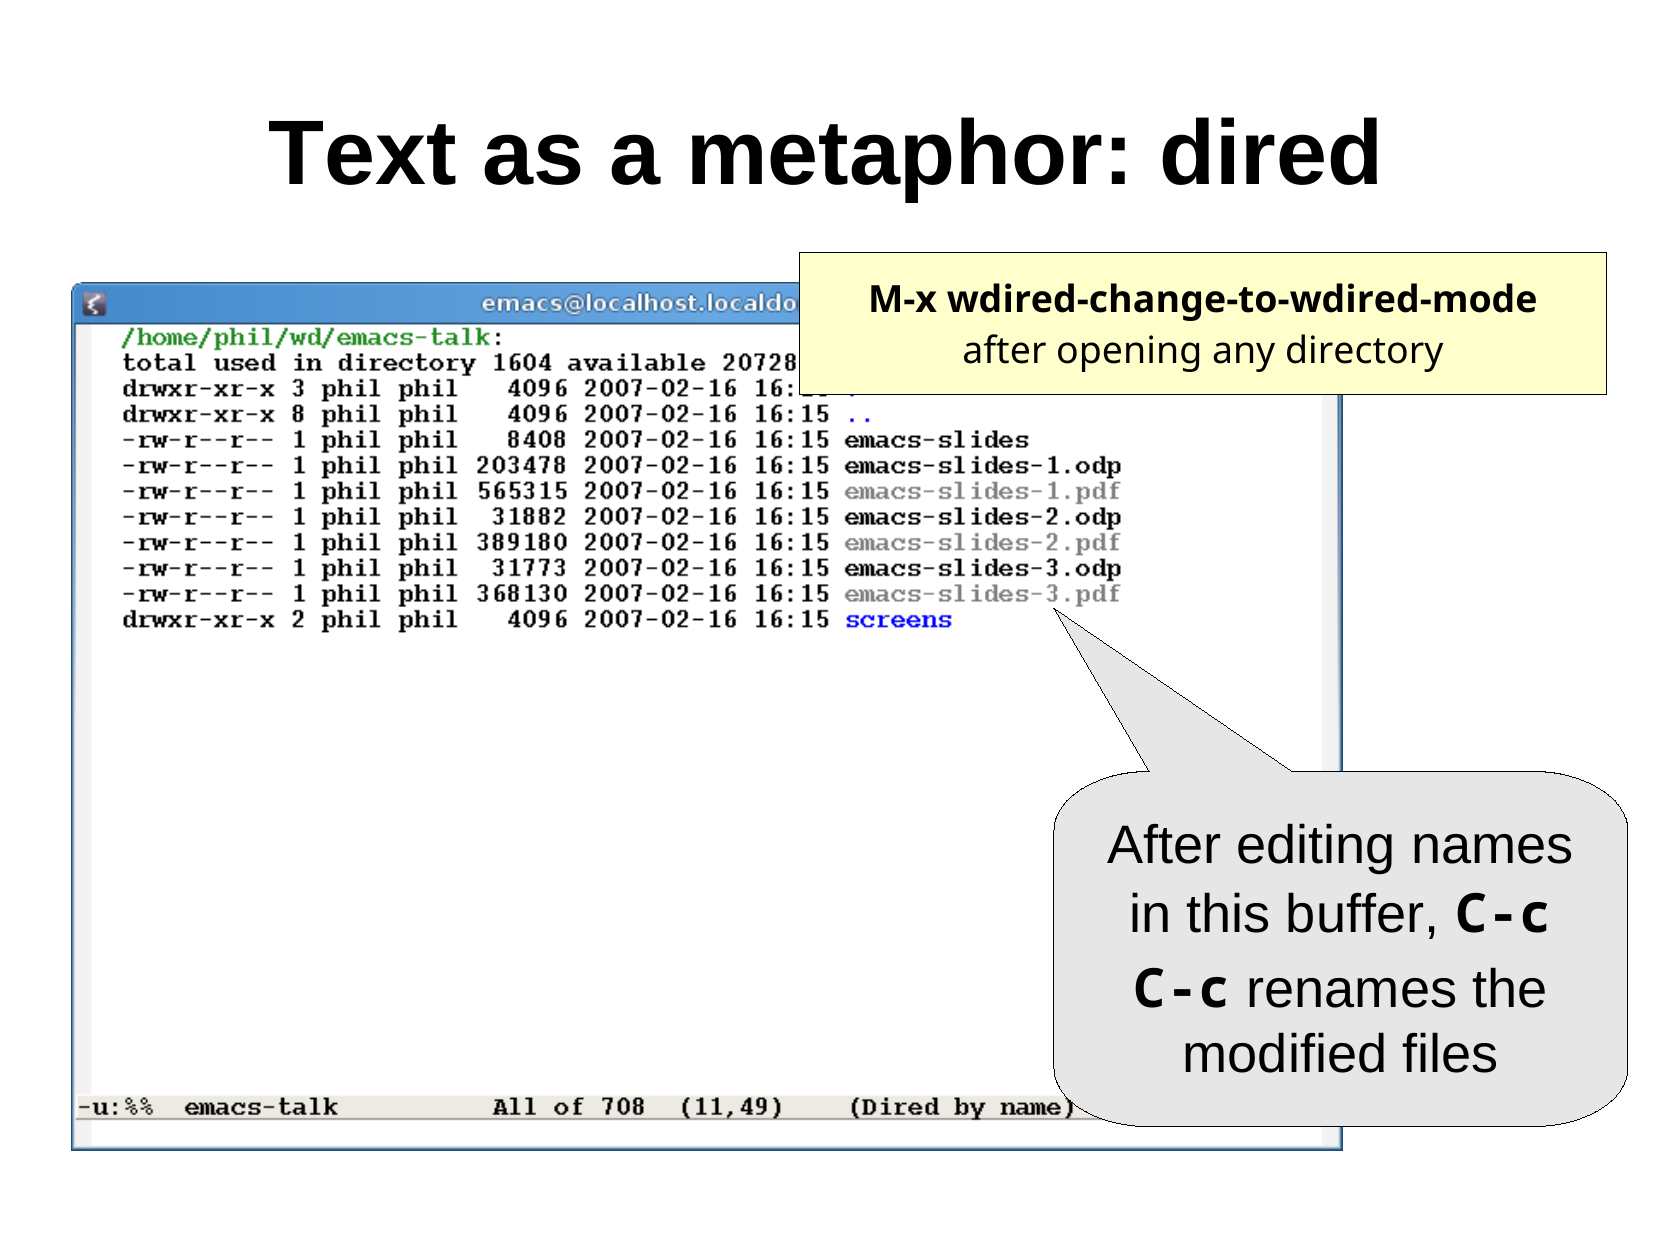

# Text as a metaphor: dired
M-x wdired-change-to-wdired-mode
after opening any directory
After editing names in this buffer, C-c C-c renames the modified files